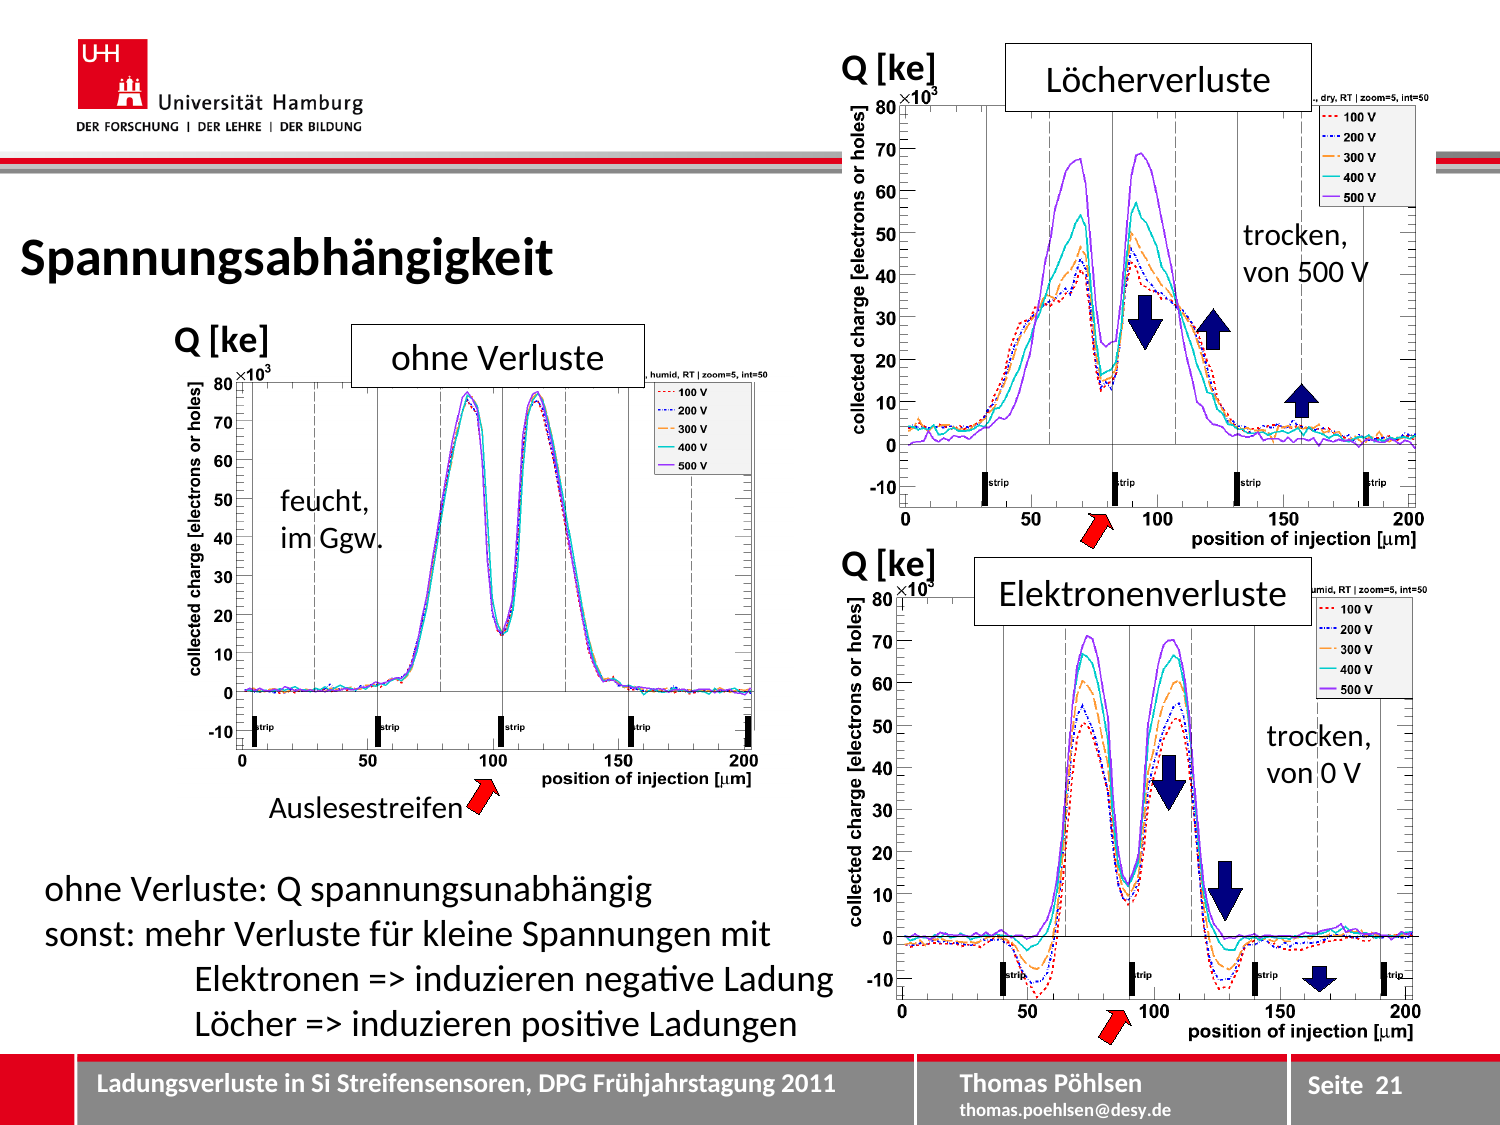

Q [ke]
Löcherverluste
# Spannungsabhängigkeit
trocken,
von 500 V
Q [ke]
ohne Verluste
feucht,
im Ggw.
Q [ke]
Elektronenverluste
trocken,
von 0 V
Auslesestreifen
ohne Verluste: Q spannungsunabhängig
sonst: mehr Verluste für kleine Spannungen mit
	Elektronen => induzieren negative Ladung
	Löcher => induzieren positive Ladungen